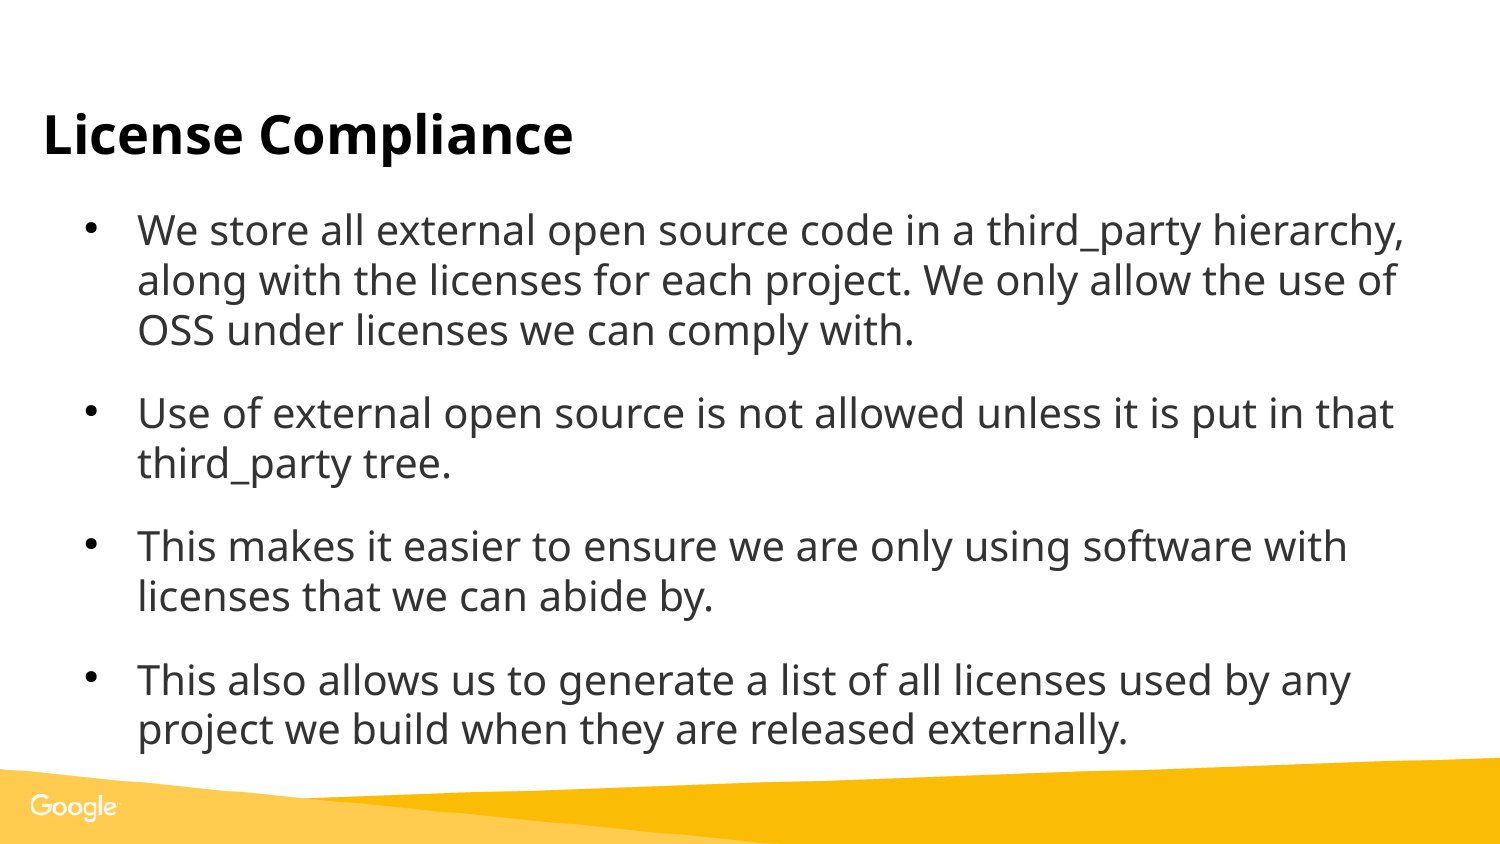

License Compliance
# We store all external open source code in a third_party hierarchy, along with the licenses for each project. We only allow the use of OSS under licenses we can comply with.
Use of external open source is not allowed unless it is put in that third_party tree.
This makes it easier to ensure we are only using software with licenses that we can abide by.
This also allows us to generate a list of all licenses used by any project we build when they are released externally.